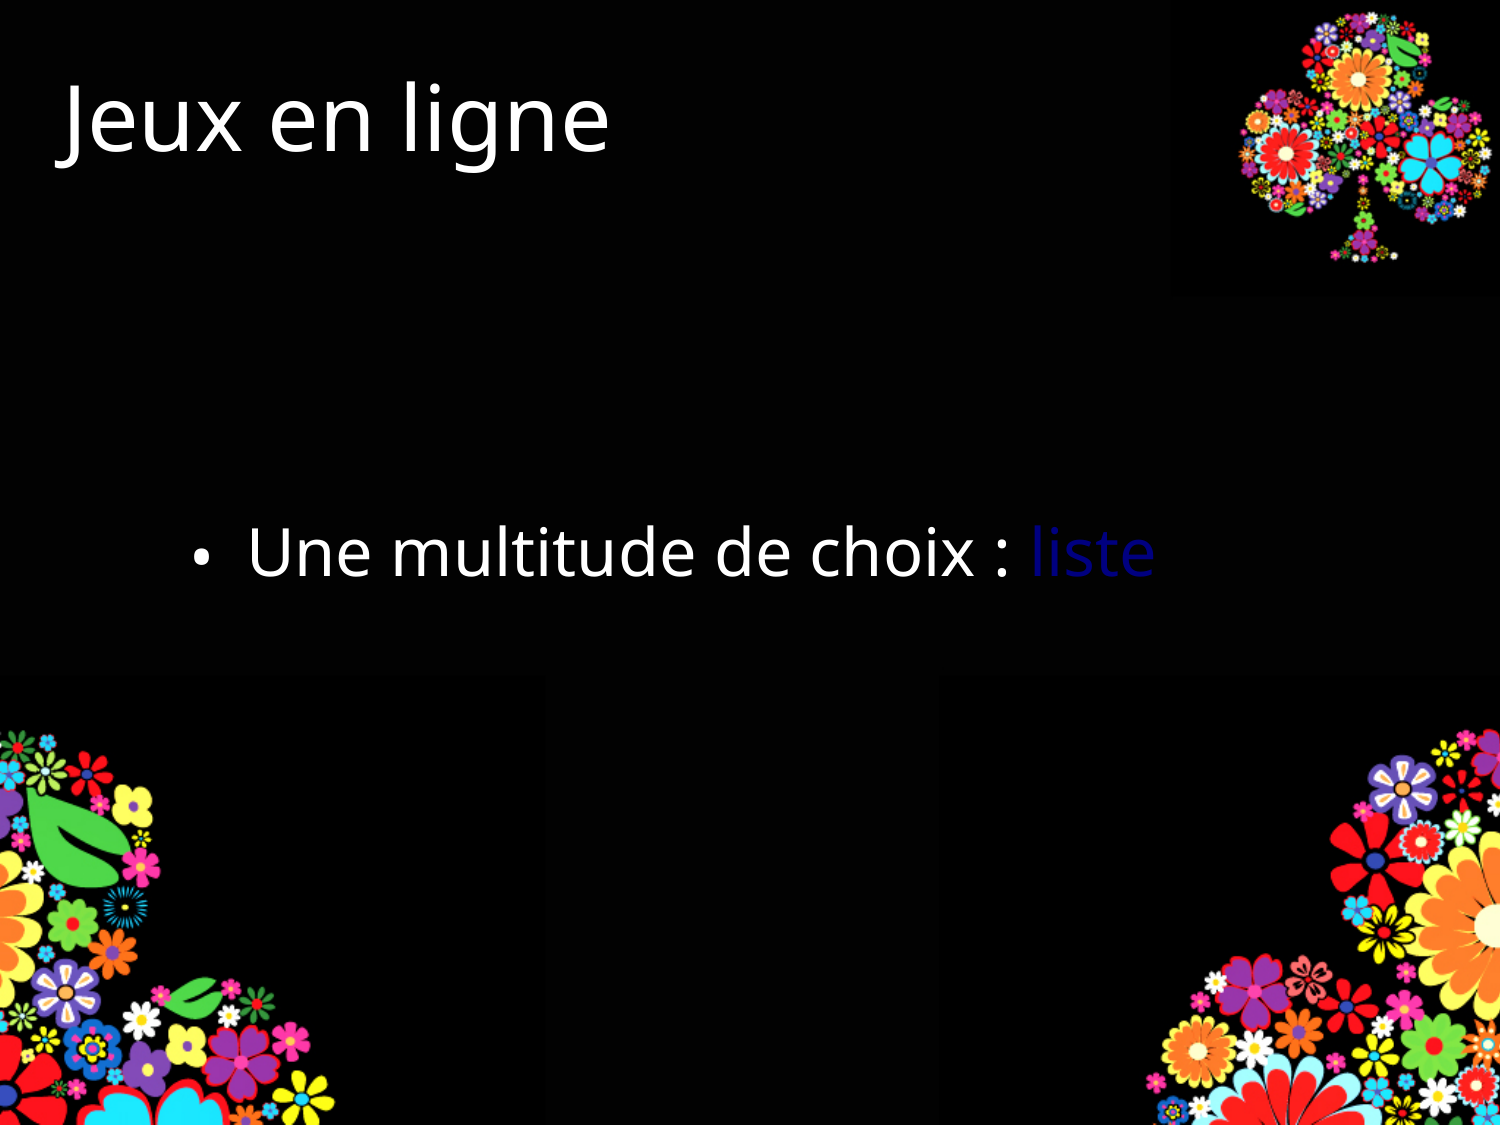

# Jeux en ligne
Une multitude de choix : liste